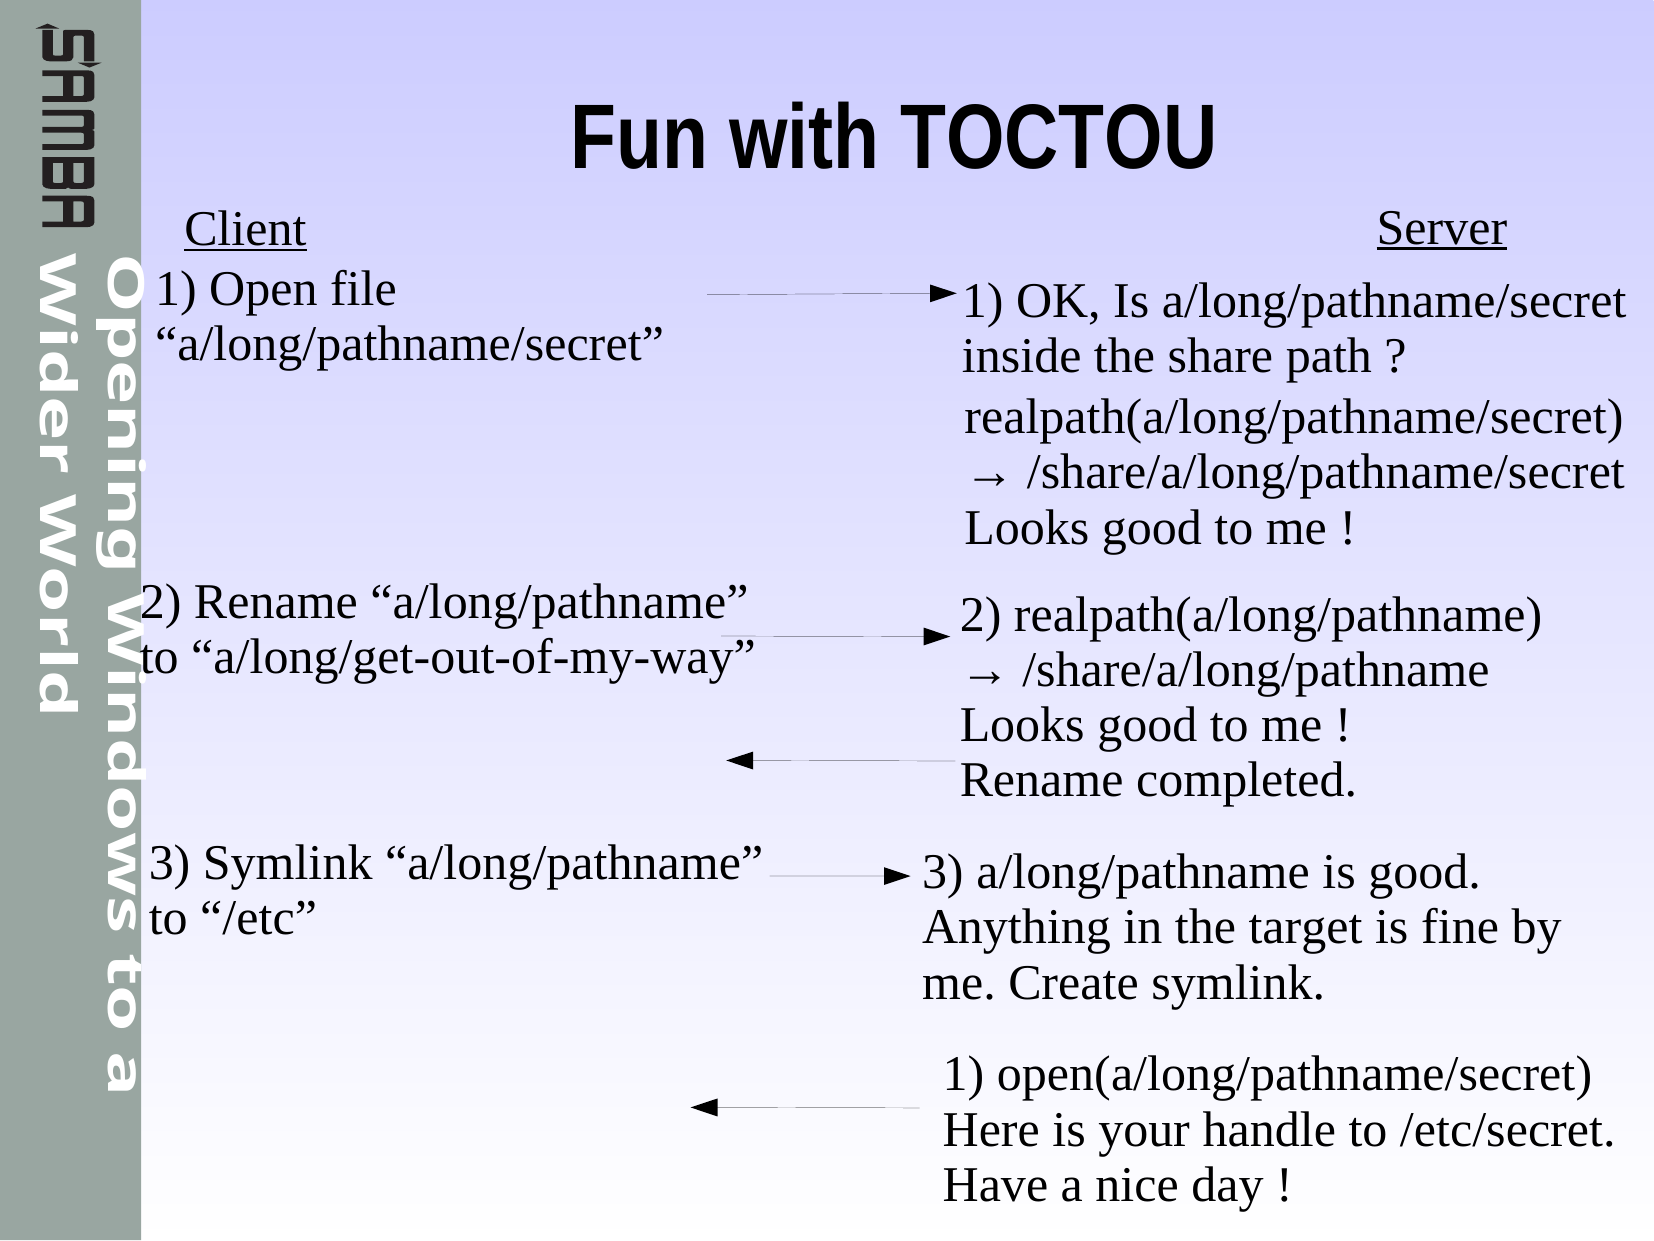

# Fun with TOCTOU
Server
Client
1) Open file
“a/long/pathname/secret”
1) OK, Is a/long/pathname/secret inside the share path ?
realpath(a/long/pathname/secret)
→ /share/a/long/pathname/secret
Looks good to me !
2) Rename “a/long/pathname”
to “a/long/get-out-of-my-way”
2) realpath(a/long/pathname)
→ /share/a/long/pathname
Looks good to me !
Rename completed.
3) Symlink “a/long/pathname”
to “/etc”
3) a/long/pathname is good. Anything in the target is fine by me. Create symlink.
1) open(a/long/pathname/secret) Here is your handle to /etc/secret.
Have a nice day !